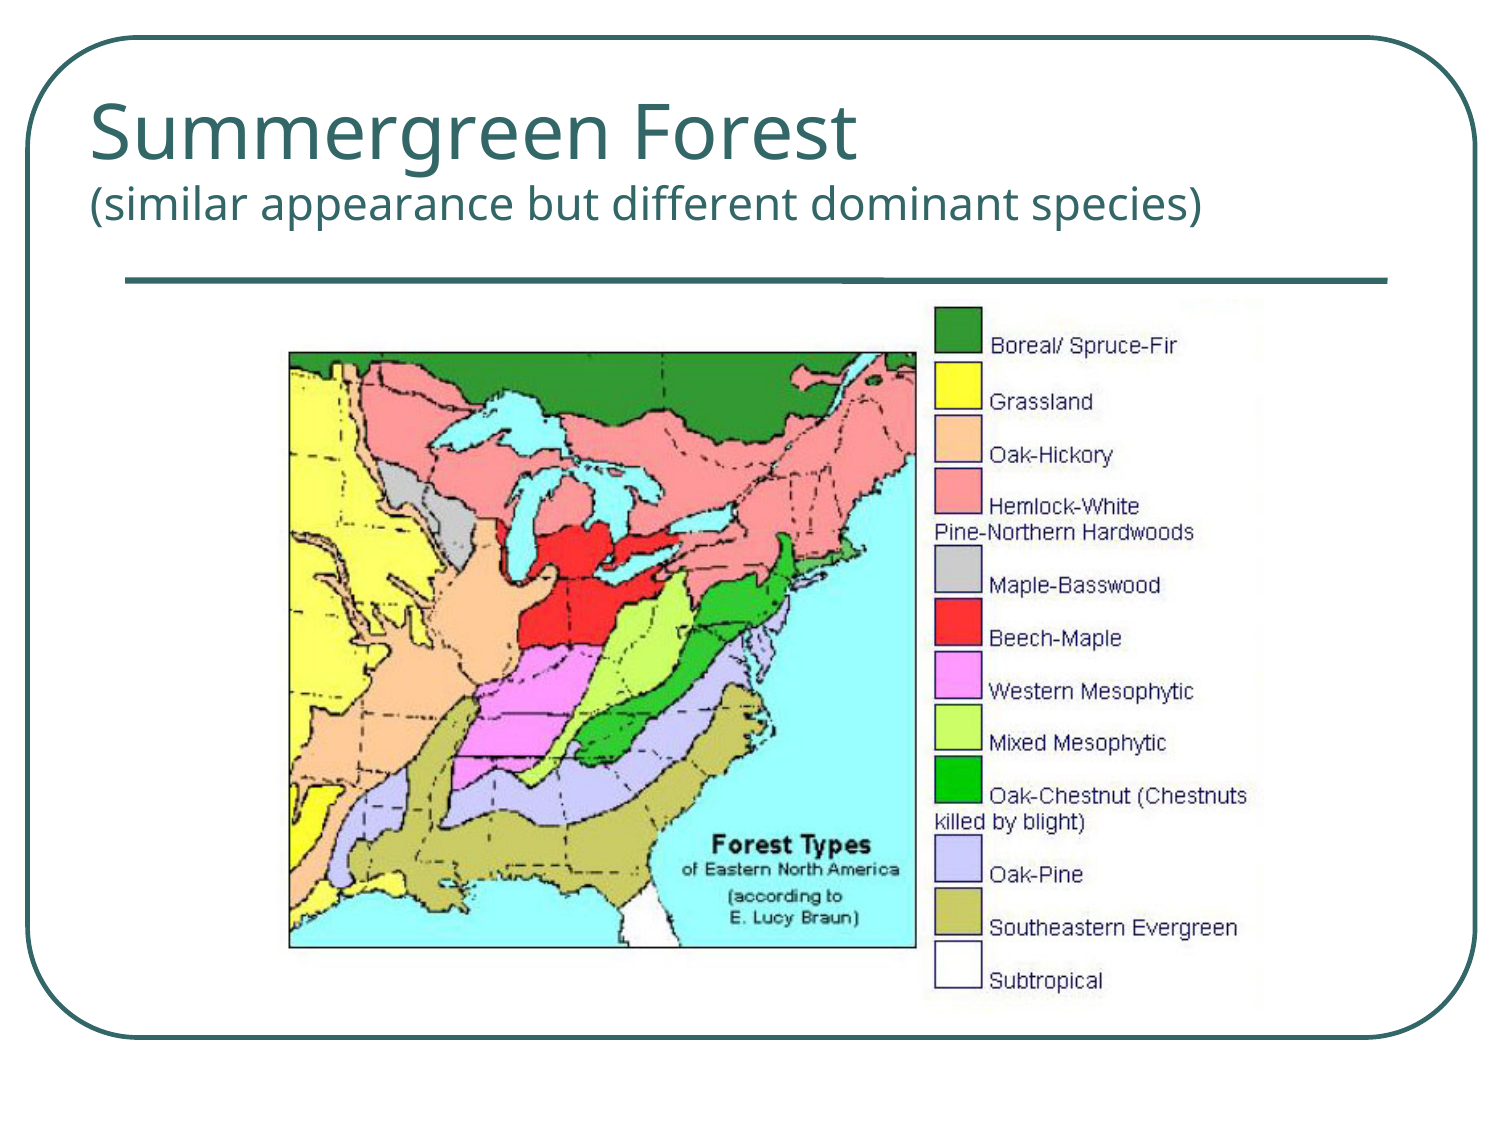

# Summergreen Forest (similar appearance but different dominant species)